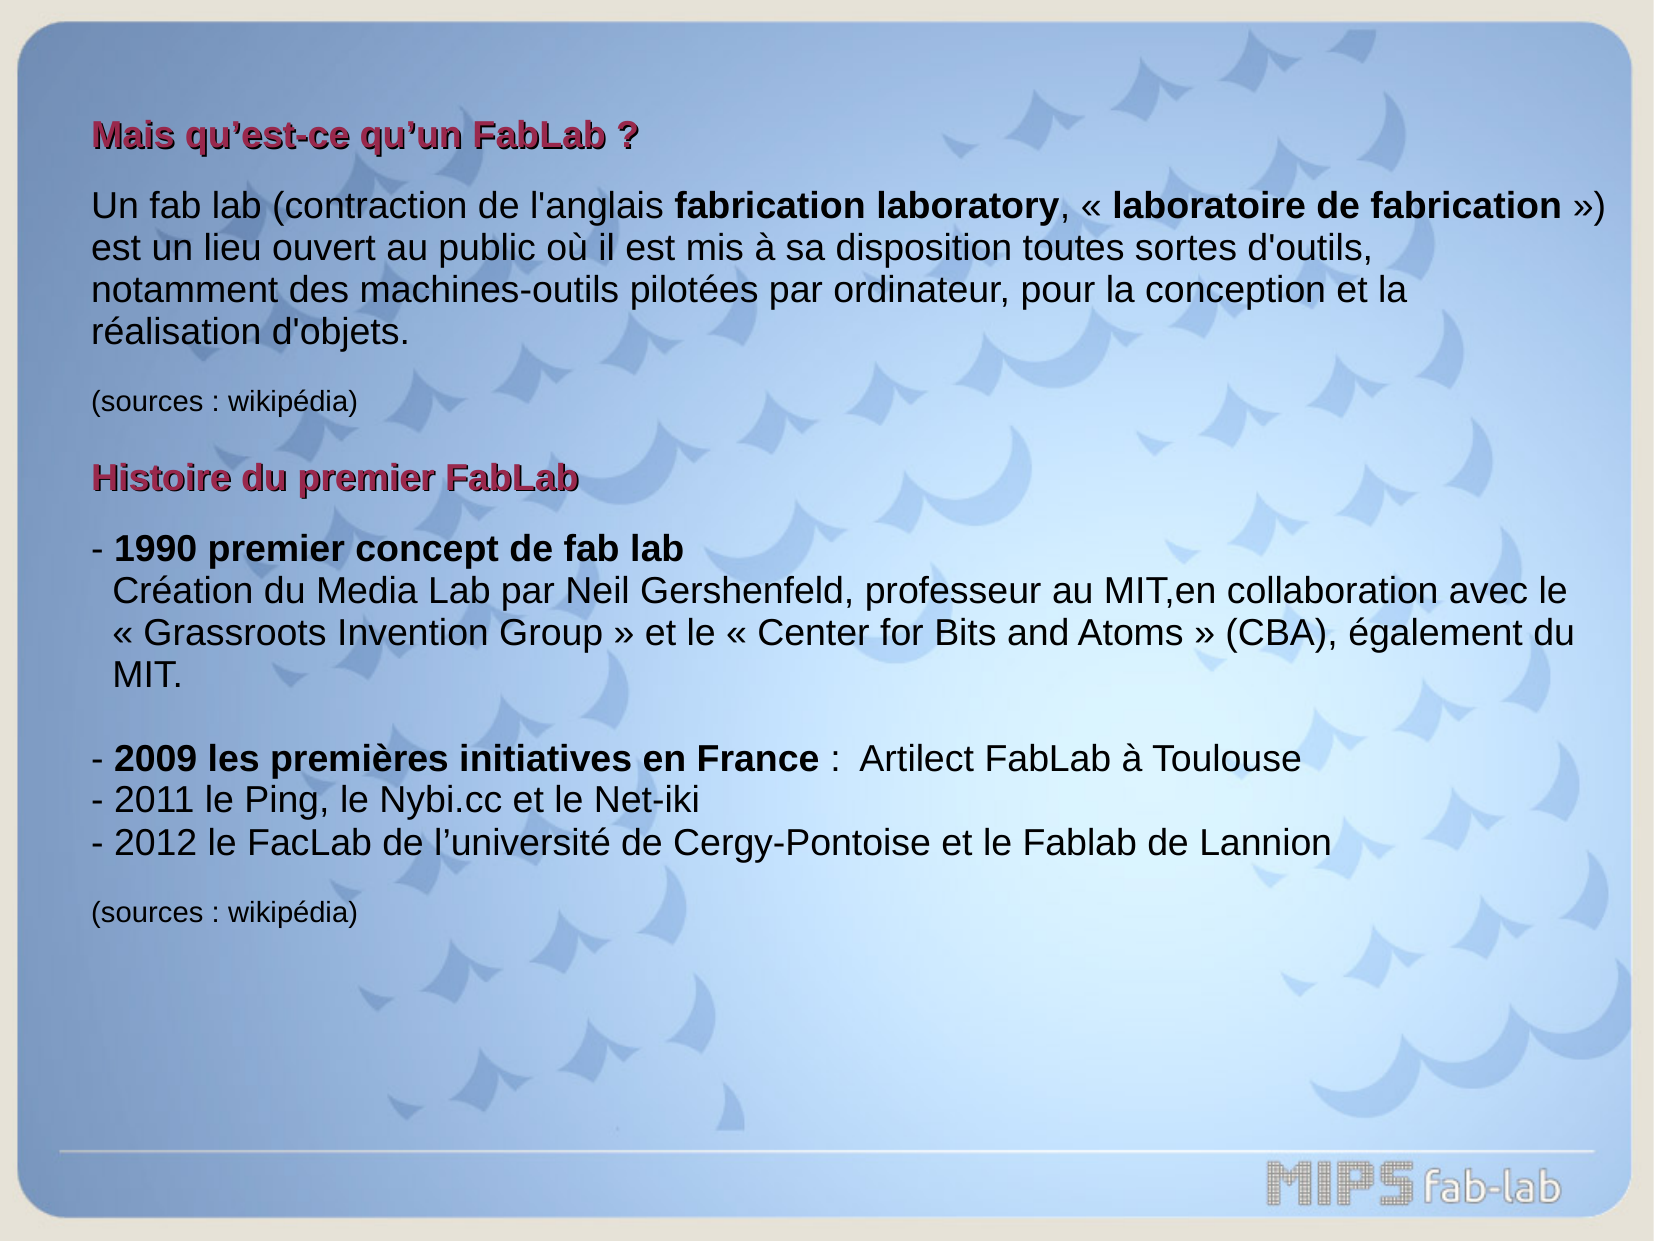

Mais qu’est-ce qu’un FabLab ?
Un fab lab (contraction de l'anglais fabrication laboratory, « laboratoire de fabrication »)
est un lieu ouvert au public où il est mis à sa disposition toutes sortes d'outils,
notamment des machines-outils pilotées par ordinateur, pour la conception et la
réalisation d'objets.
(sources : wikipédia)
Histoire du premier FabLab
- 1990 premier concept de fab lab
 Création du Media Lab par Neil Gershenfeld, professeur au MIT,en collaboration avec le
 « Grassroots Invention Group » et le « Center for Bits and Atoms » (CBA), également du
 MIT.
- 2009 les premières initiatives en France : Artilect FabLab à Toulouse
- 2011 le Ping, le Nybi.cc et le Net-iki
- 2012 le FacLab de l’université de Cergy-Pontoise et le Fablab de Lannion
(sources : wikipédia)